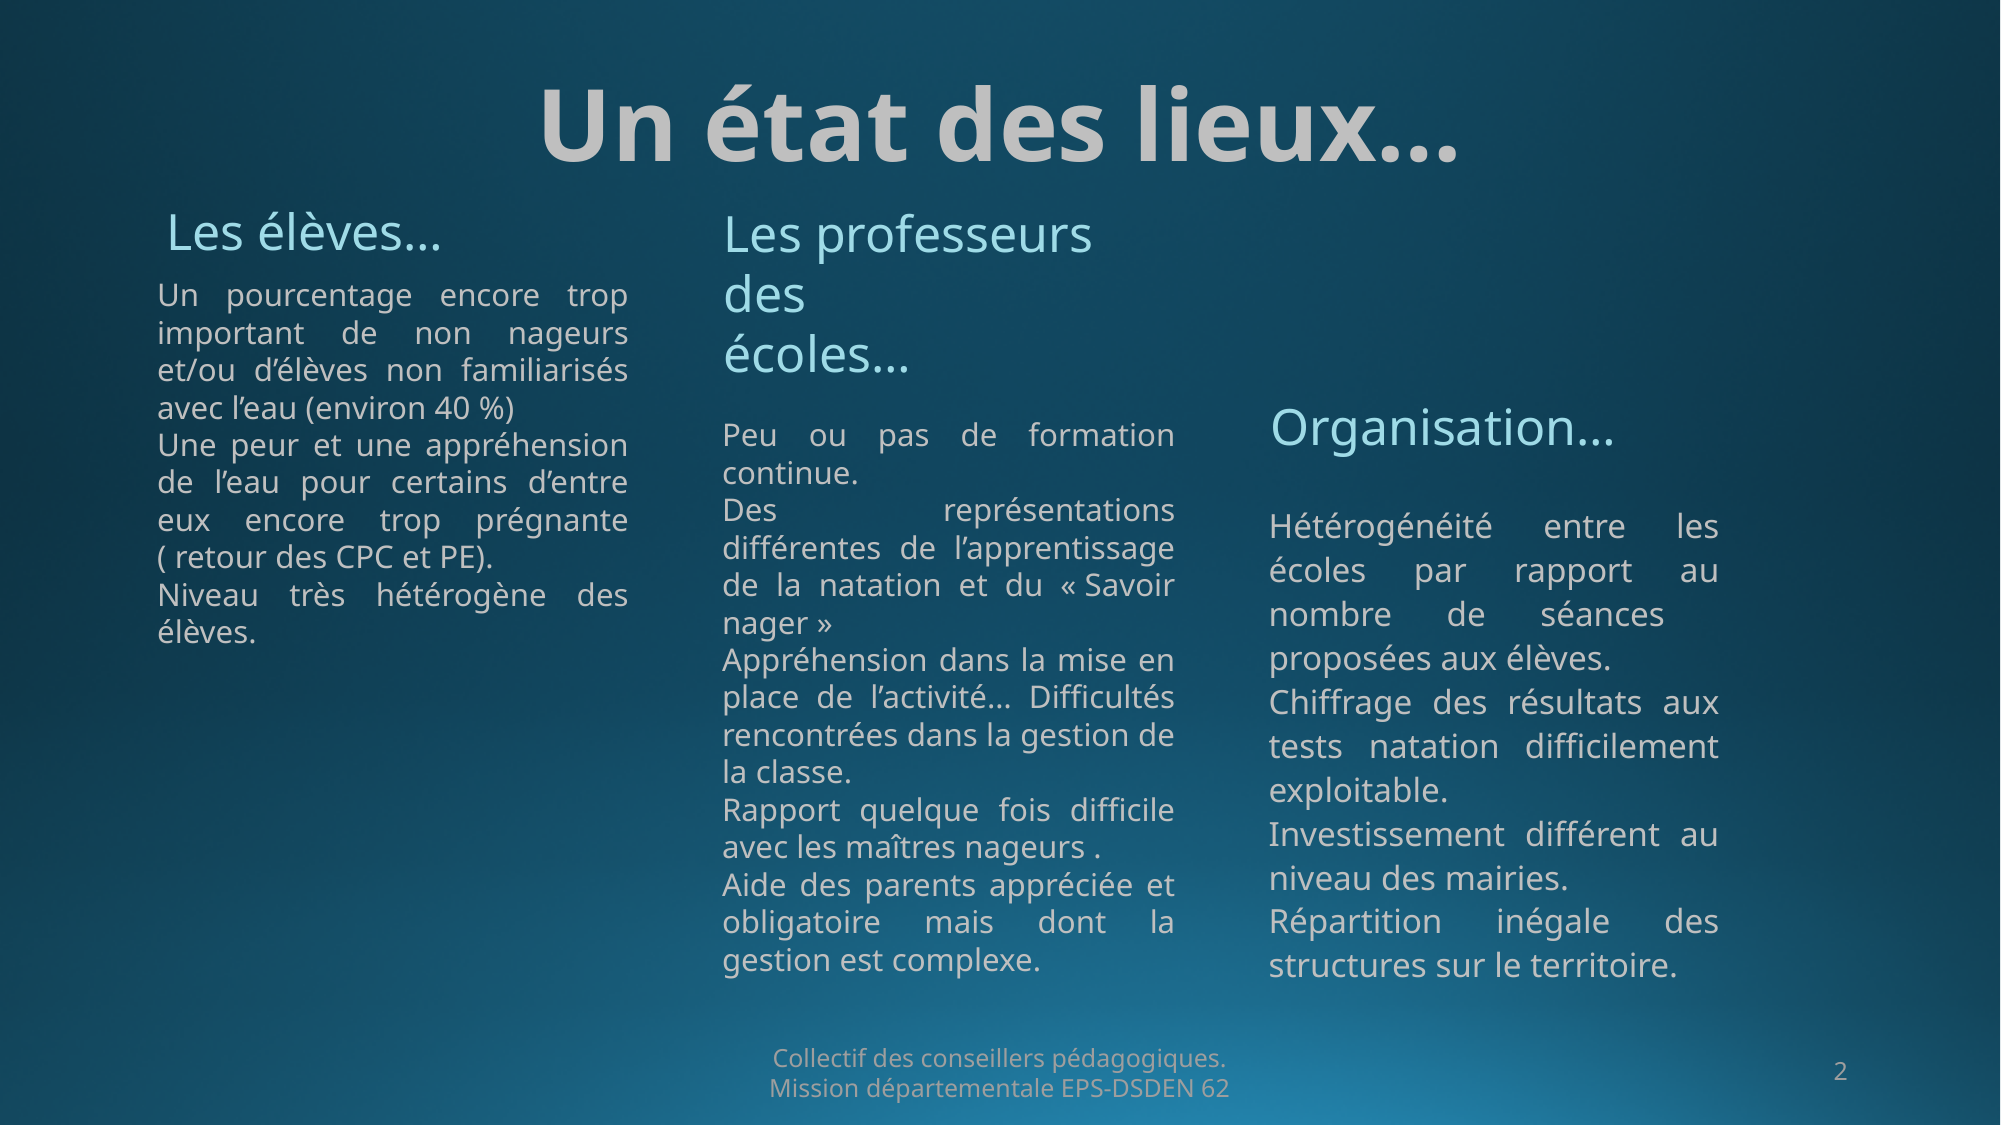

Un état des lieux…
Les élèves…
Un pourcentage encore trop important de non nageurs et/ou d’élèves non familiarisés avec l’eau (environ 40 %)
Une peur et une appréhension de l’eau pour certains d’entre eux encore trop prégnante ( retour des CPC et PE).
Niveau très hétérogène des élèves.
Les professeurs des
écoles…
Organisation…
Peu ou pas de formation continue.
Des représentations différentes de l’apprentissage de la natation et du « Savoir nager »
Appréhension dans la mise en place de l’activité… Difficultés rencontrées dans la gestion de la classe.
Rapport quelque fois difficile avec les maîtres nageurs .
Aide des parents appréciée et obligatoire mais dont la gestion est complexe.
Hétérogénéité entre les écoles par rapport au nombre de séances proposées aux élèves.
Chiffrage des résultats aux tests natation difficilement exploitable.
Investissement différent au niveau des mairies.
Répartition inégale des structures sur le territoire.
Collectif des conseillers pédagogiques.
Mission départementale EPS-DSDEN 62